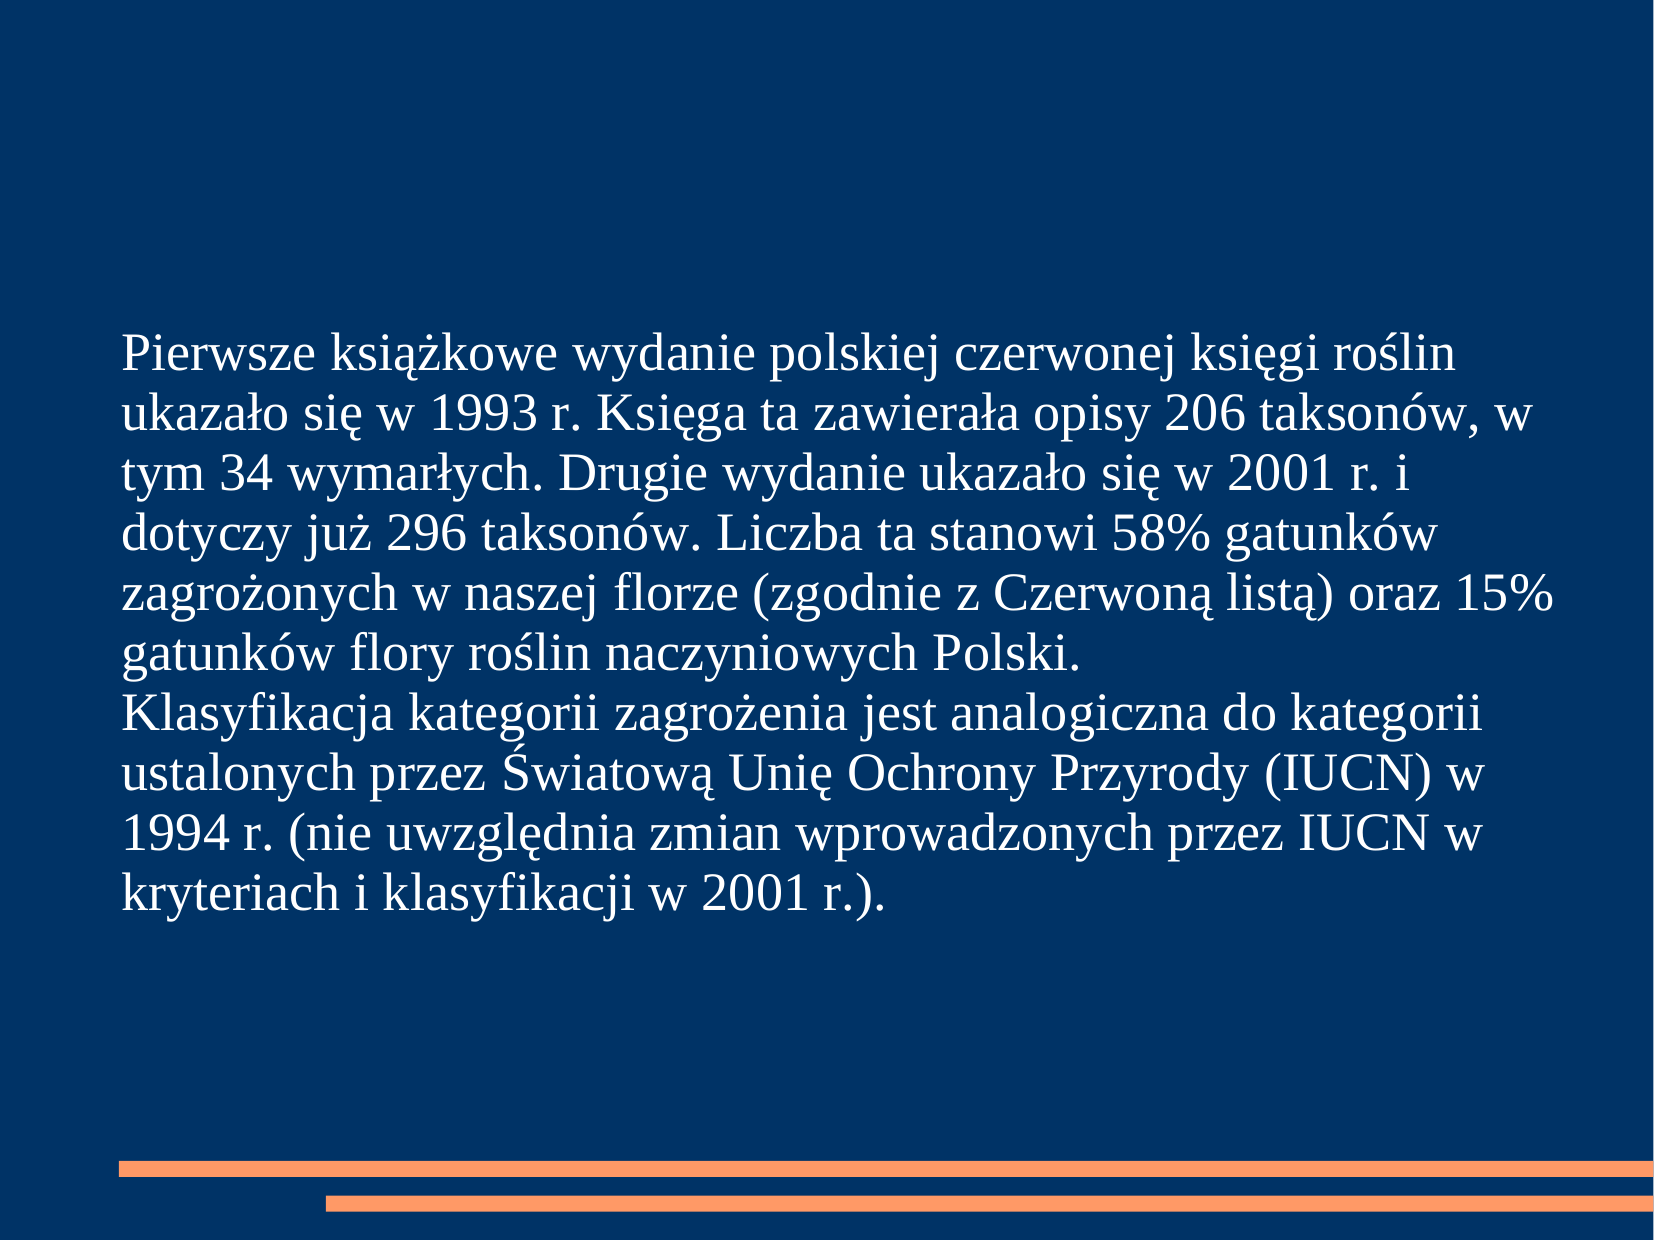

#
Pierwsze książkowe wydanie polskiej czerwonej księgi roślin ukazało się w 1993 r. Księga ta zawierała opisy 206 taksonów, w tym 34 wymarłych. Drugie wydanie ukazało się w 2001 r. i dotyczy już 296 taksonów. Liczba ta stanowi 58% gatunków zagrożonych w naszej florze (zgodnie z Czerwoną listą) oraz 15% gatunków flory roślin naczyniowych Polski.
Klasyfikacja kategorii zagrożenia jest analogiczna do kategorii ustalonych przez Światową Unię Ochrony Przyrody (IUCN) w 1994 r. (nie uwzględnia zmian wprowadzonych przez IUCN w kryteriach i klasyfikacji w 2001 r.).